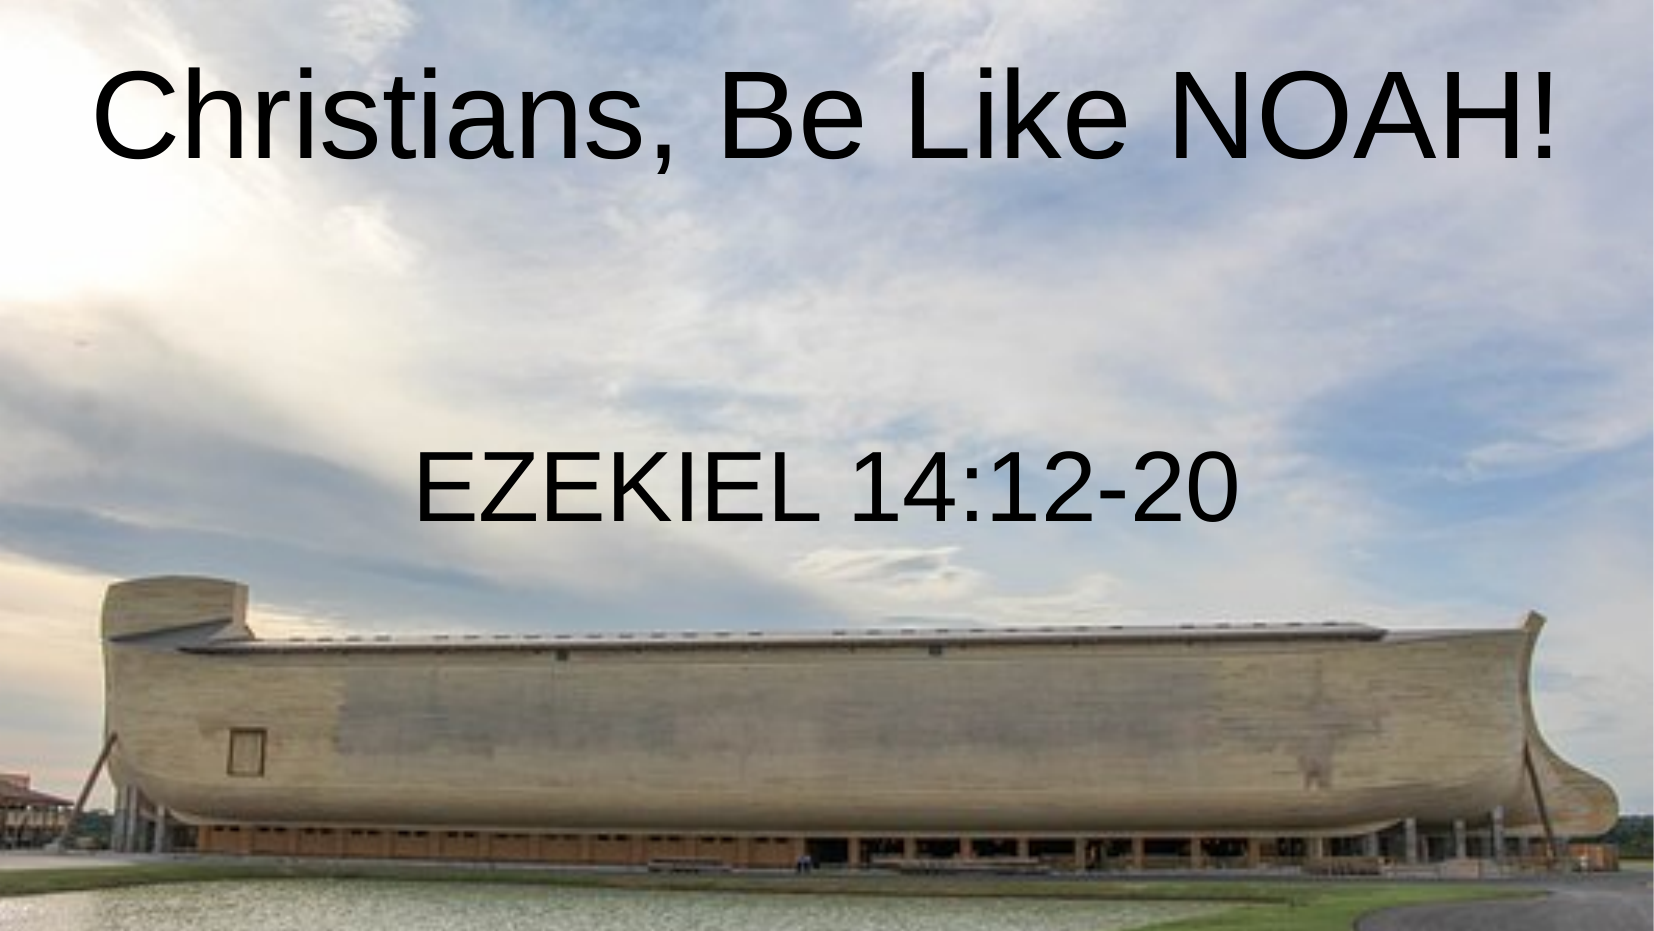

# Christians, Be Like NOAH!
EZEKIEL 14:12-20